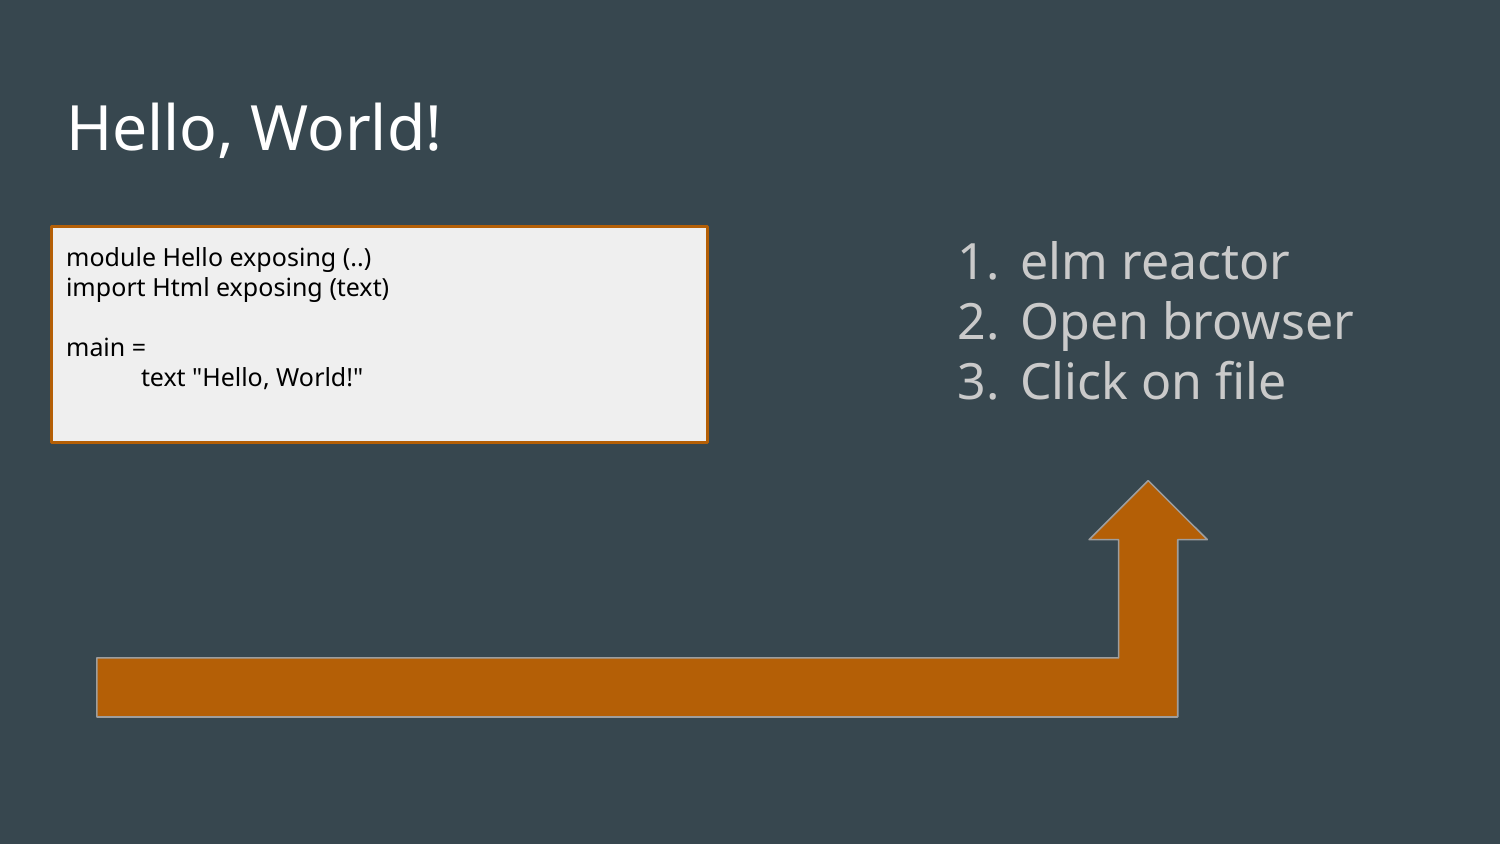

# Hello, World!
elm reactor
Open browser
Click on file
module Hello exposing (..)
import Html exposing (text)
main =
	text "Hello, World!"